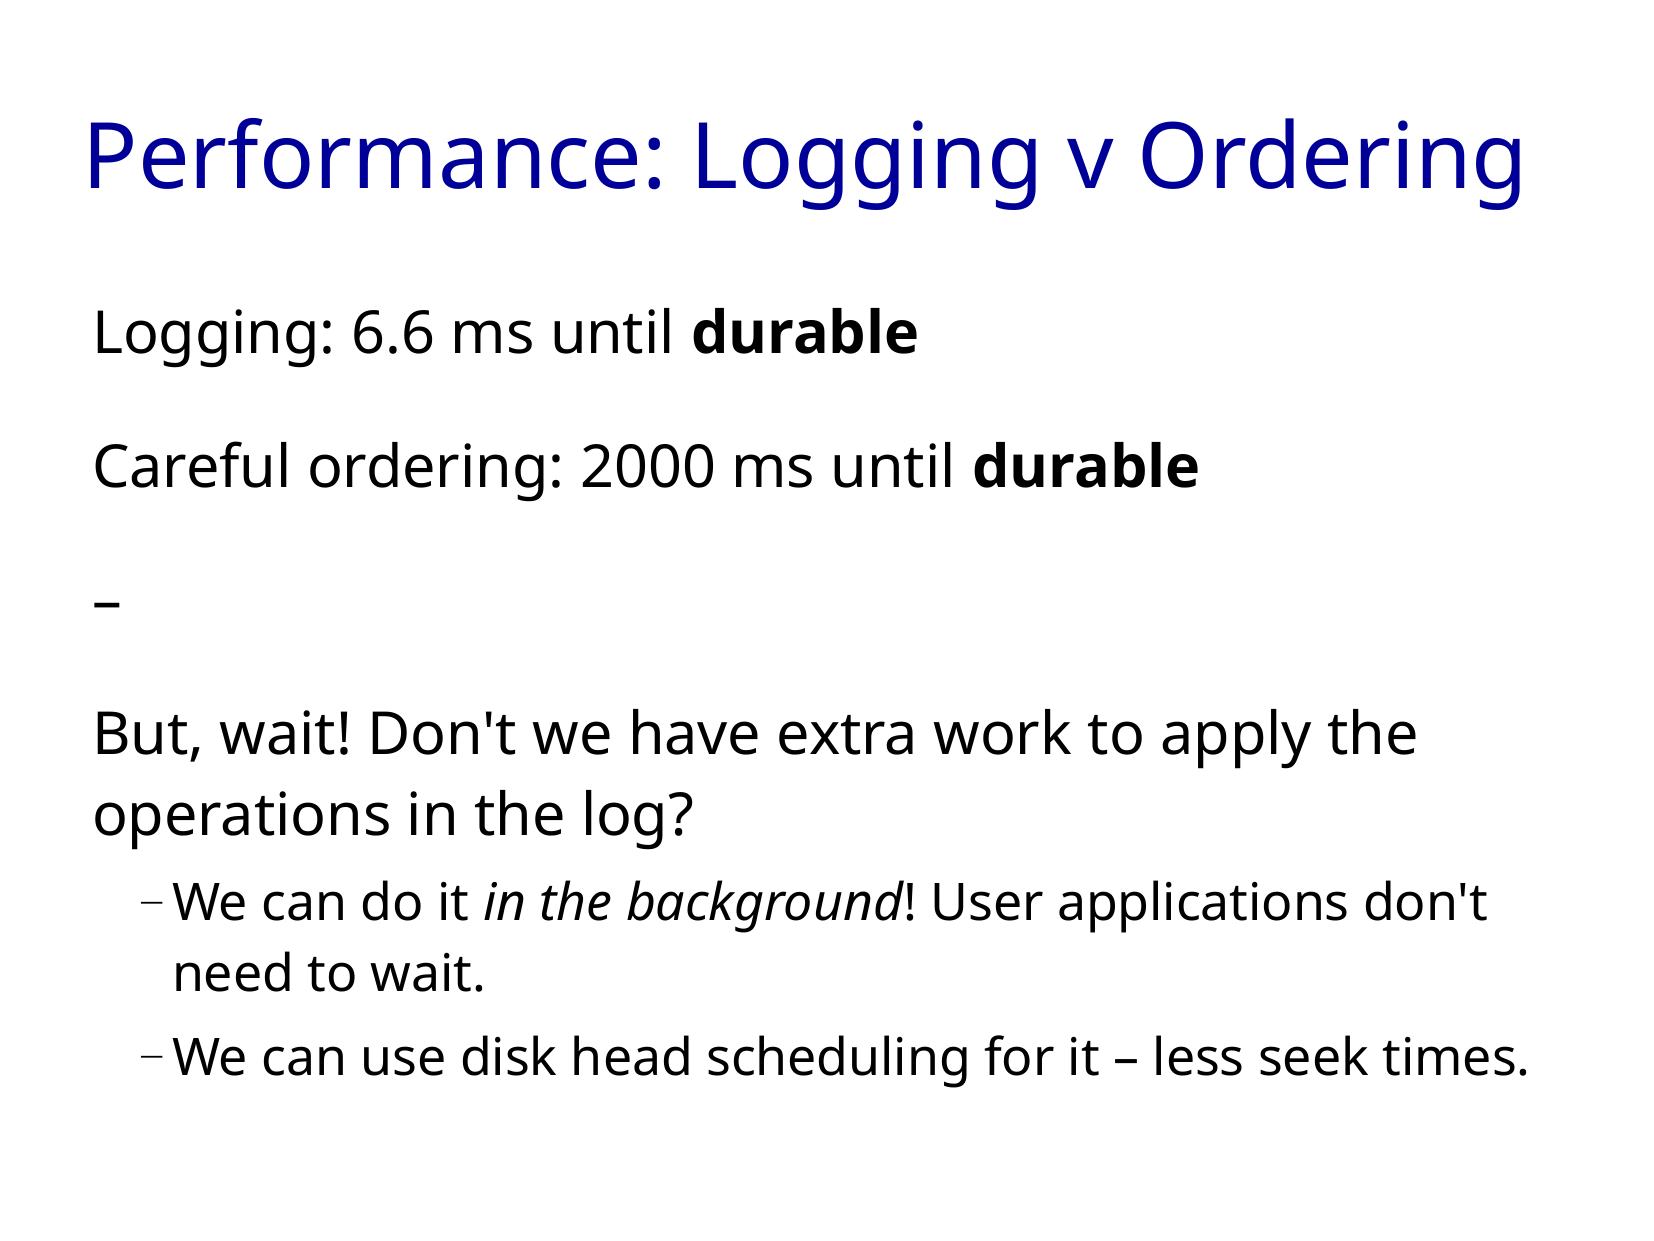

# Performance: Logging v Ordering
Logging: 6.6 ms until durable
Careful ordering: 2000 ms until durable
–
But, wait! Don't we have extra work to apply the operations in the log?
We can do it in the background! User applications don't need to wait.
We can use disk head scheduling for it – less seek times.